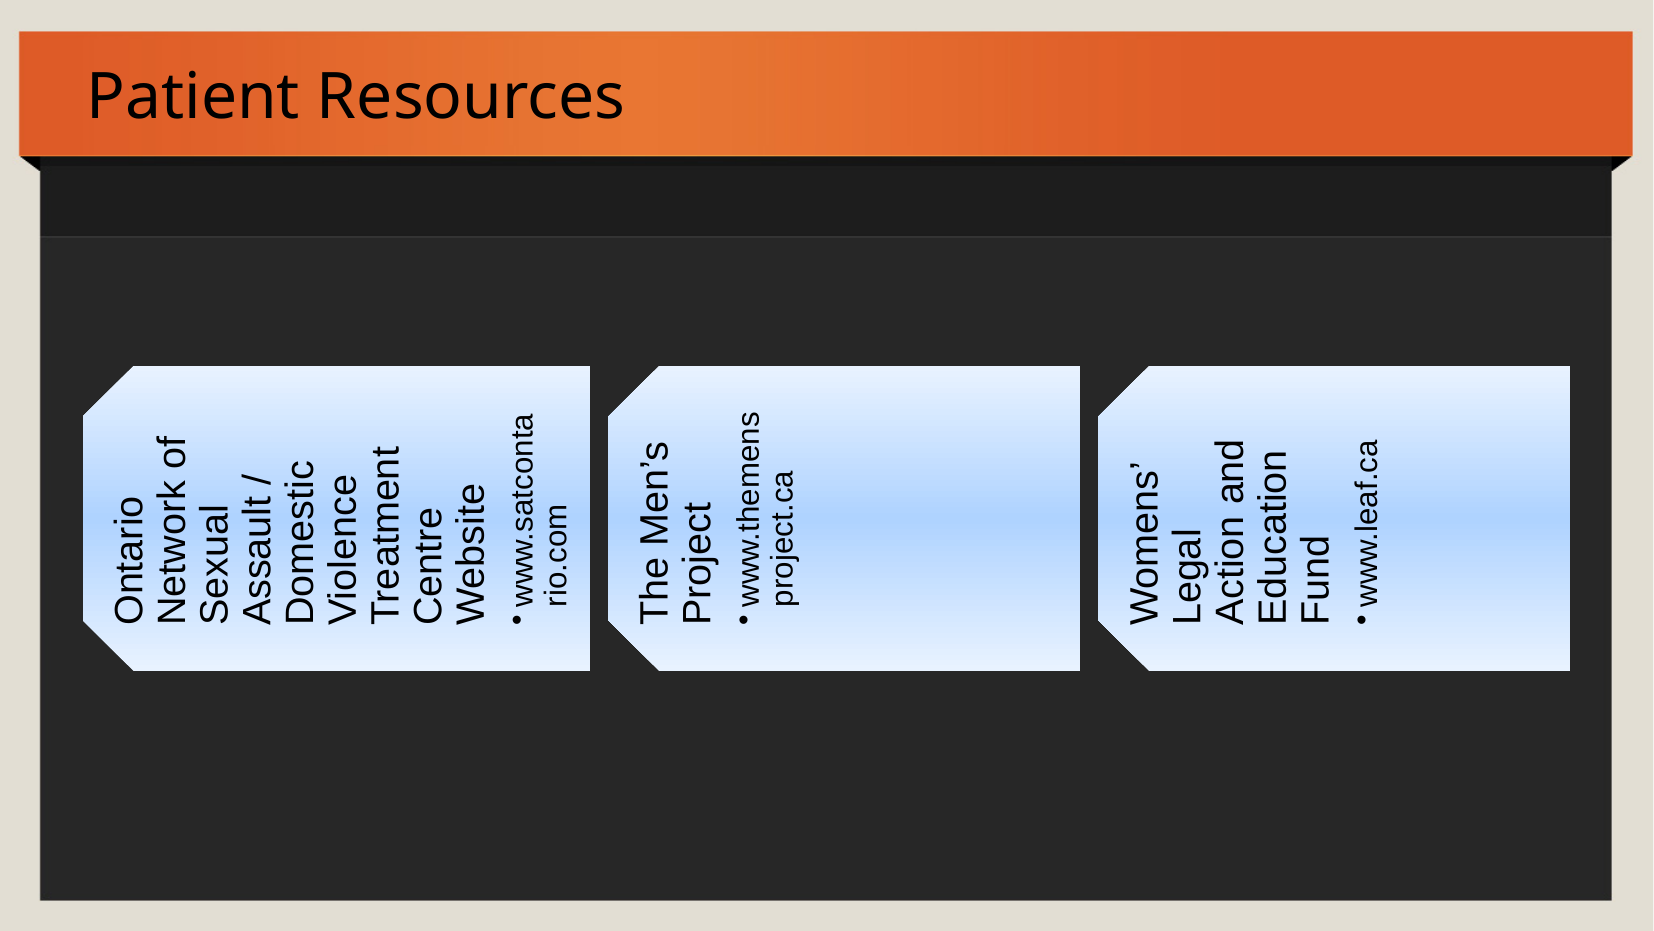

# Patient Resources
Ontario Network of Sexual Assault / Domestic Violence Treatment Centre Website
www.satcontario.com
The Men’s Project
www.themensproject.ca
Womens’ Legal Action and Education Fund
www.leaf.ca